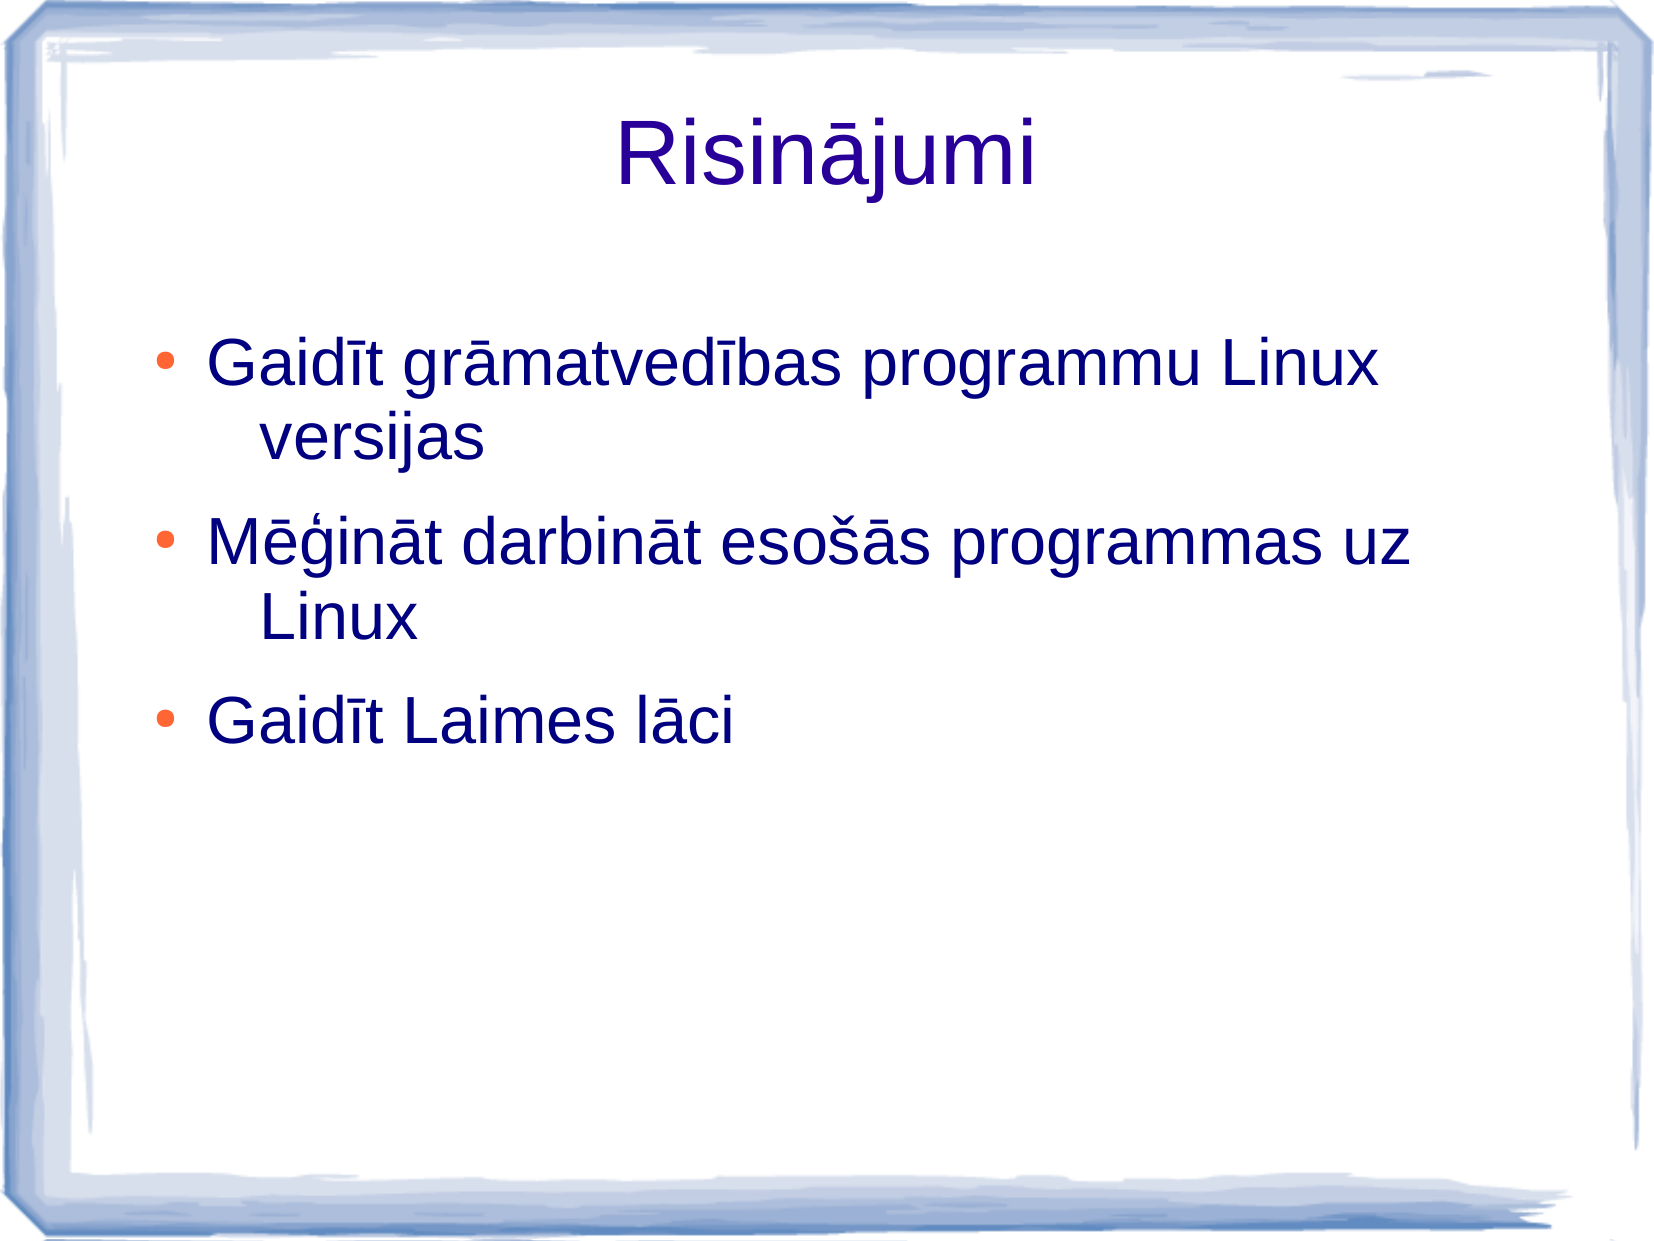

# Risinājumi
Gaidīt grāmatvedības programmu Linux versijas
Mēģināt darbināt esošās programmas uz Linux
Gaidīt Laimes lāci